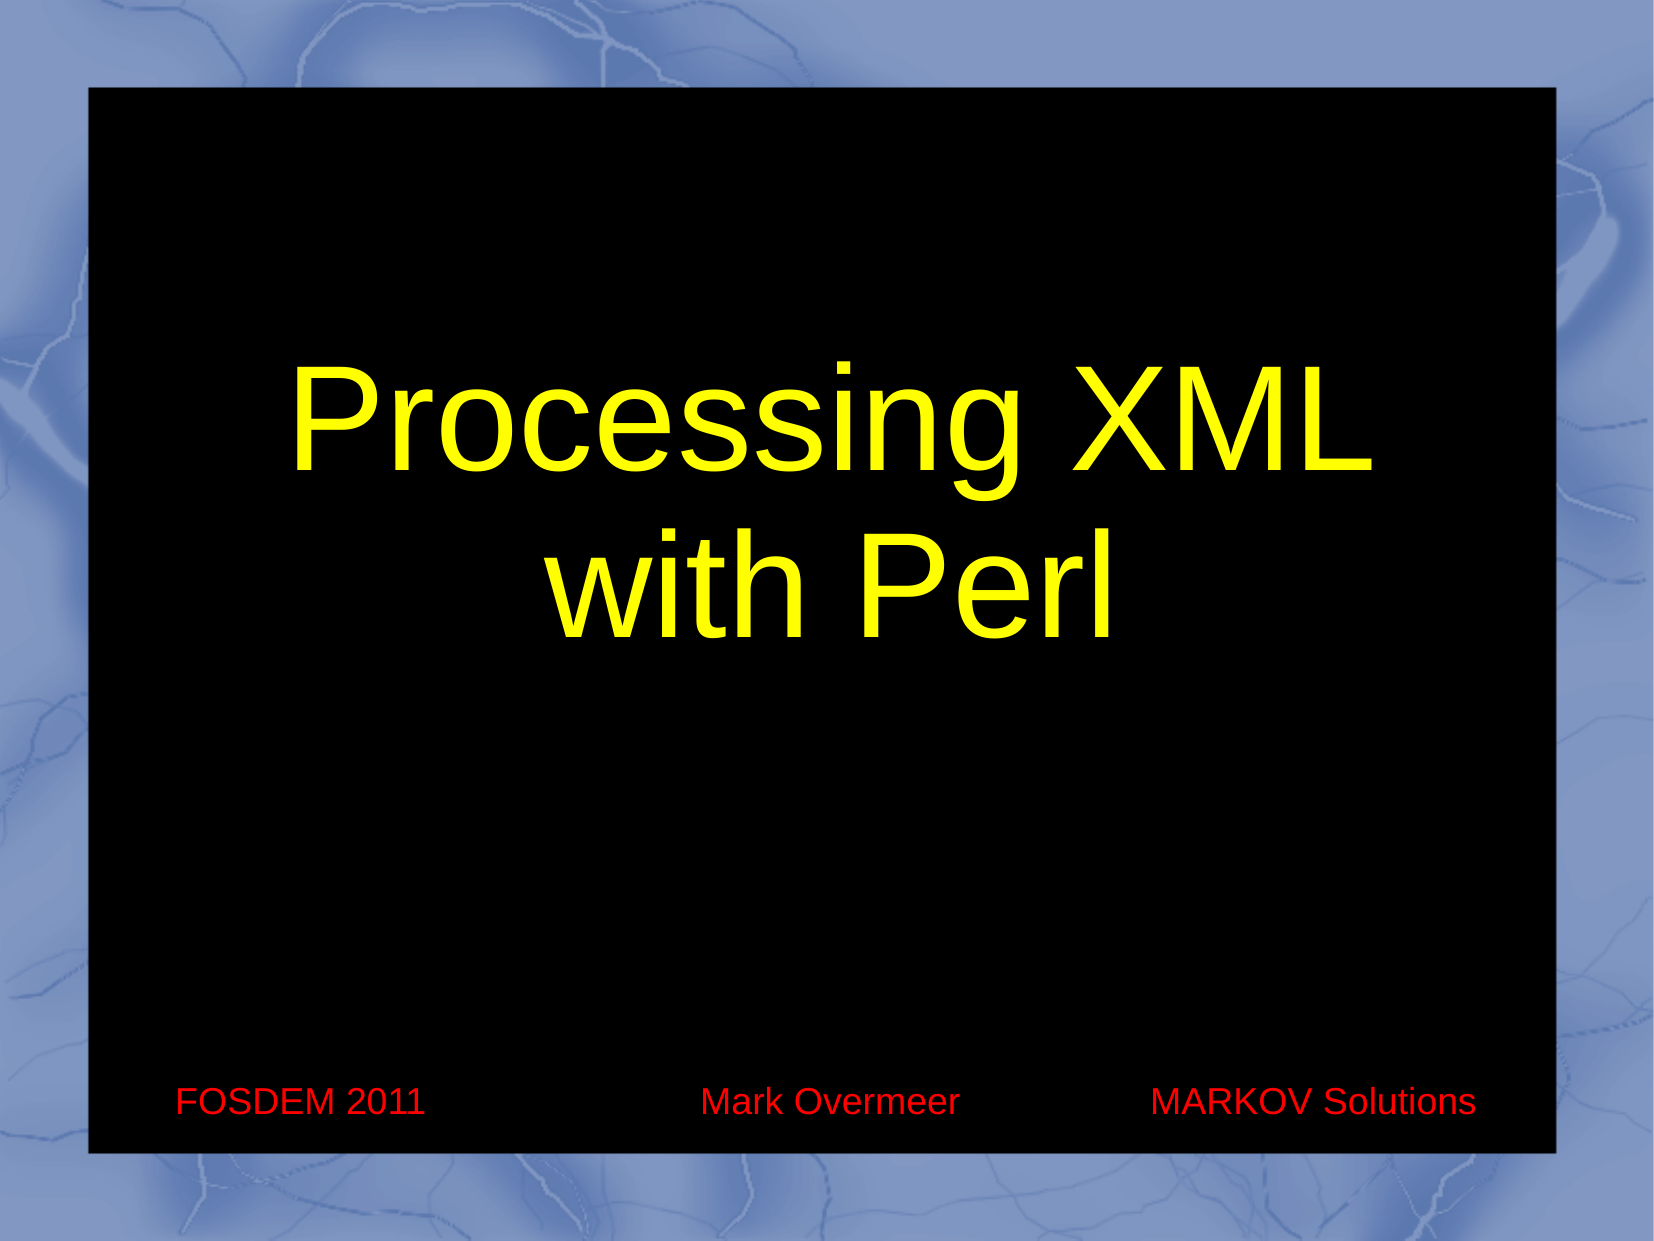

Processing XML
with Perl
FOSDEM 2011				Mark Overmeer			MARKOV Solutions